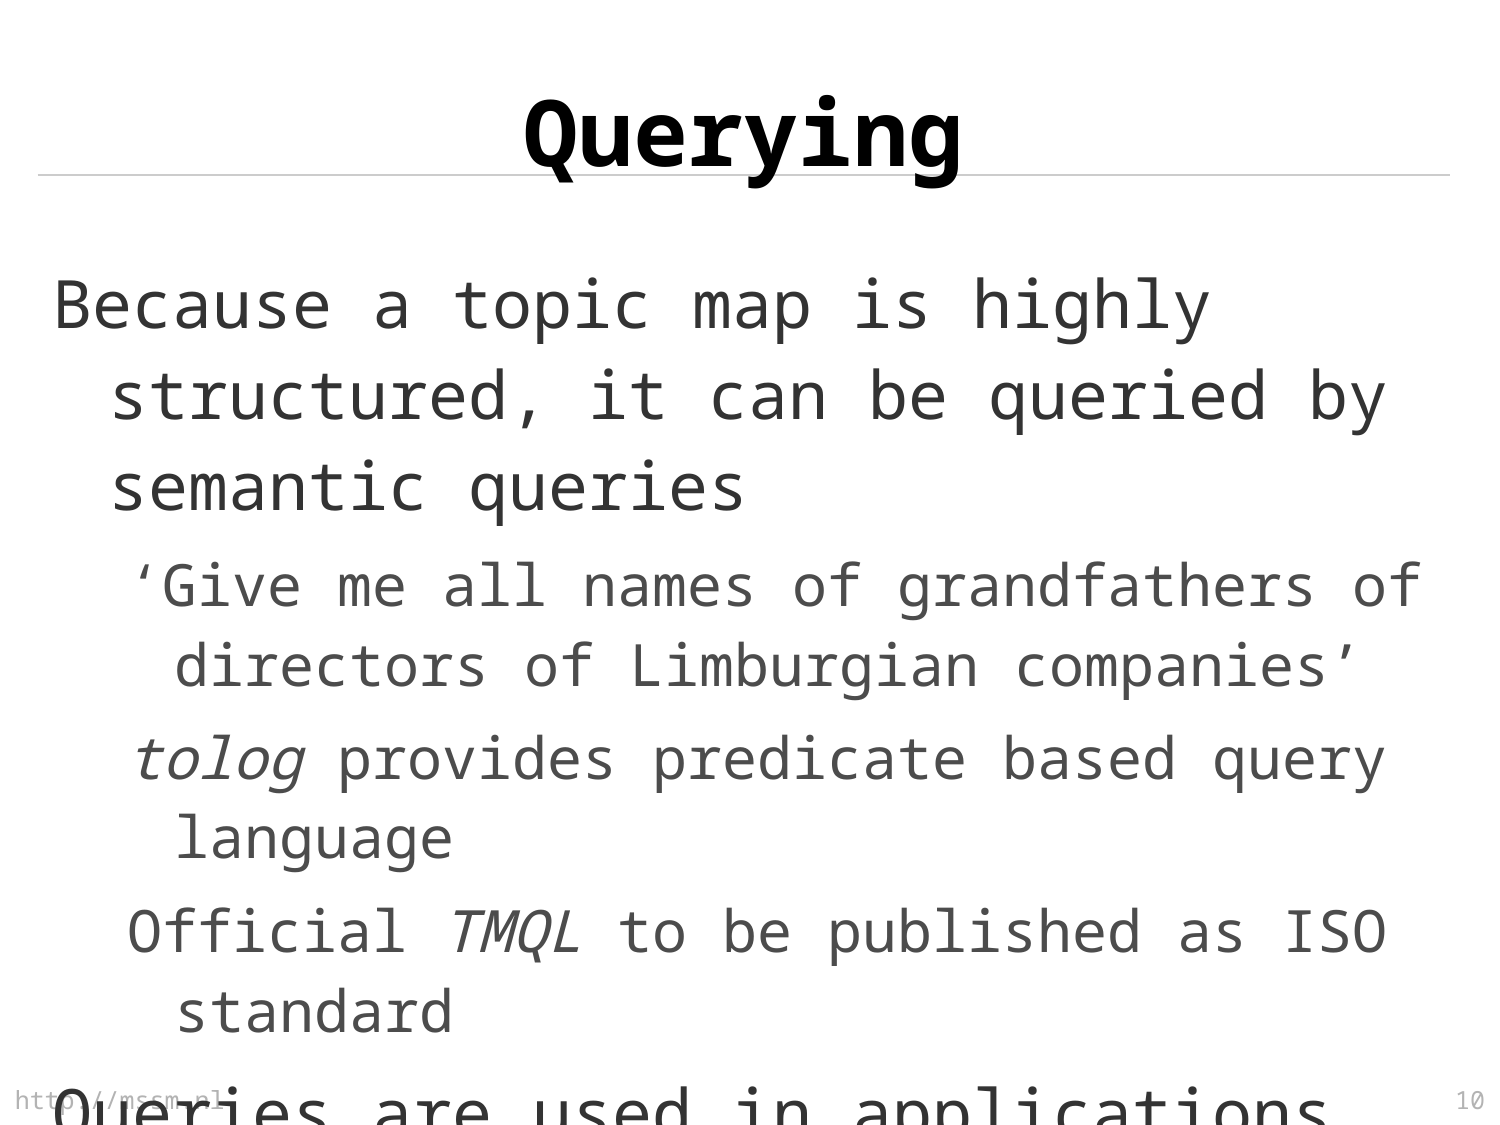

# Querying
Because a topic map is highly structured, it can be queried by semantic queries
‘Give me all names of grandfathers of directors of Limburgian companies’
tolog provides predicate based query language
Official TMQL to be published as ISO standard
Queries are used in applications for navigation and presentation purposes
Inference rules to generate new information
http://mssm.nl
10